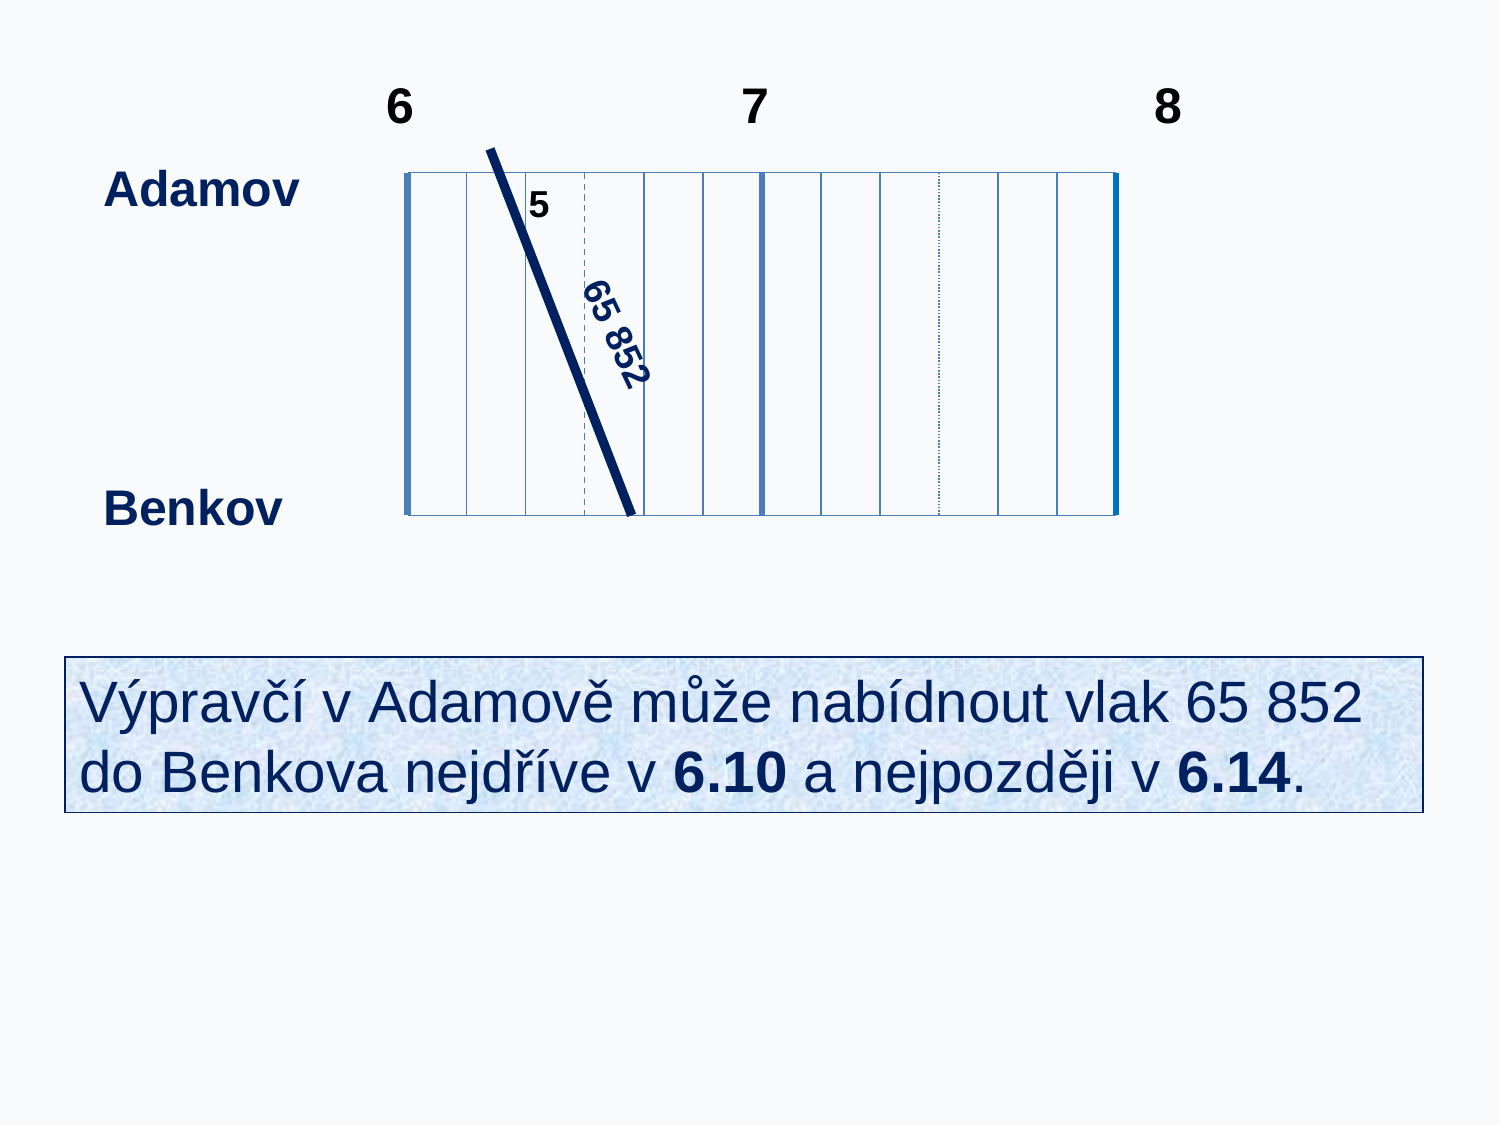

6
7
8
Adamov
5
65 852
Benkov
Výpravčí v Adamově může nabídnout vlak 65 852 do Benkova nejdříve v 6.10 a nejpozději v 6.14.